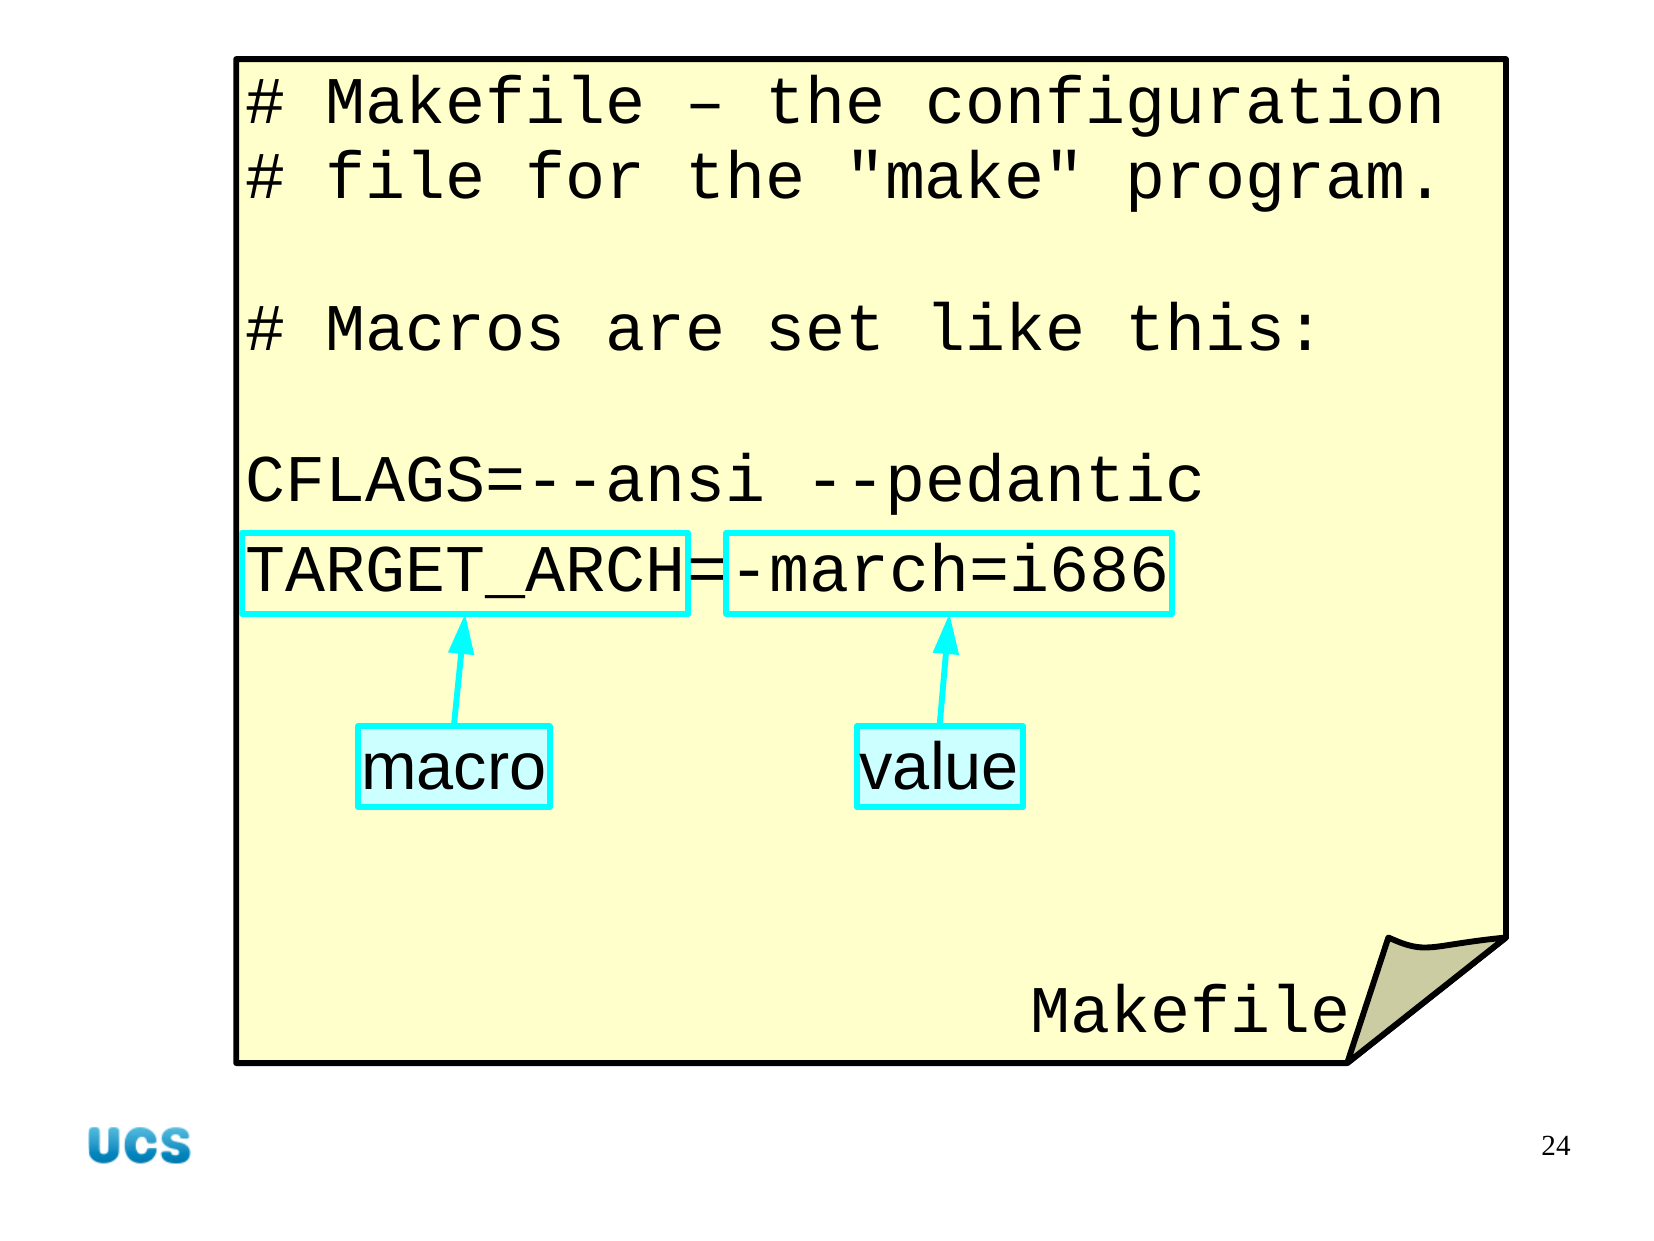

# Makefile – the configuration
# file for the "make" program.
# Macros are set like this:
CFLAGS=--ansi --pedantic
TARGET_ARCH
=
-march=i686
macro
value
Makefile
24